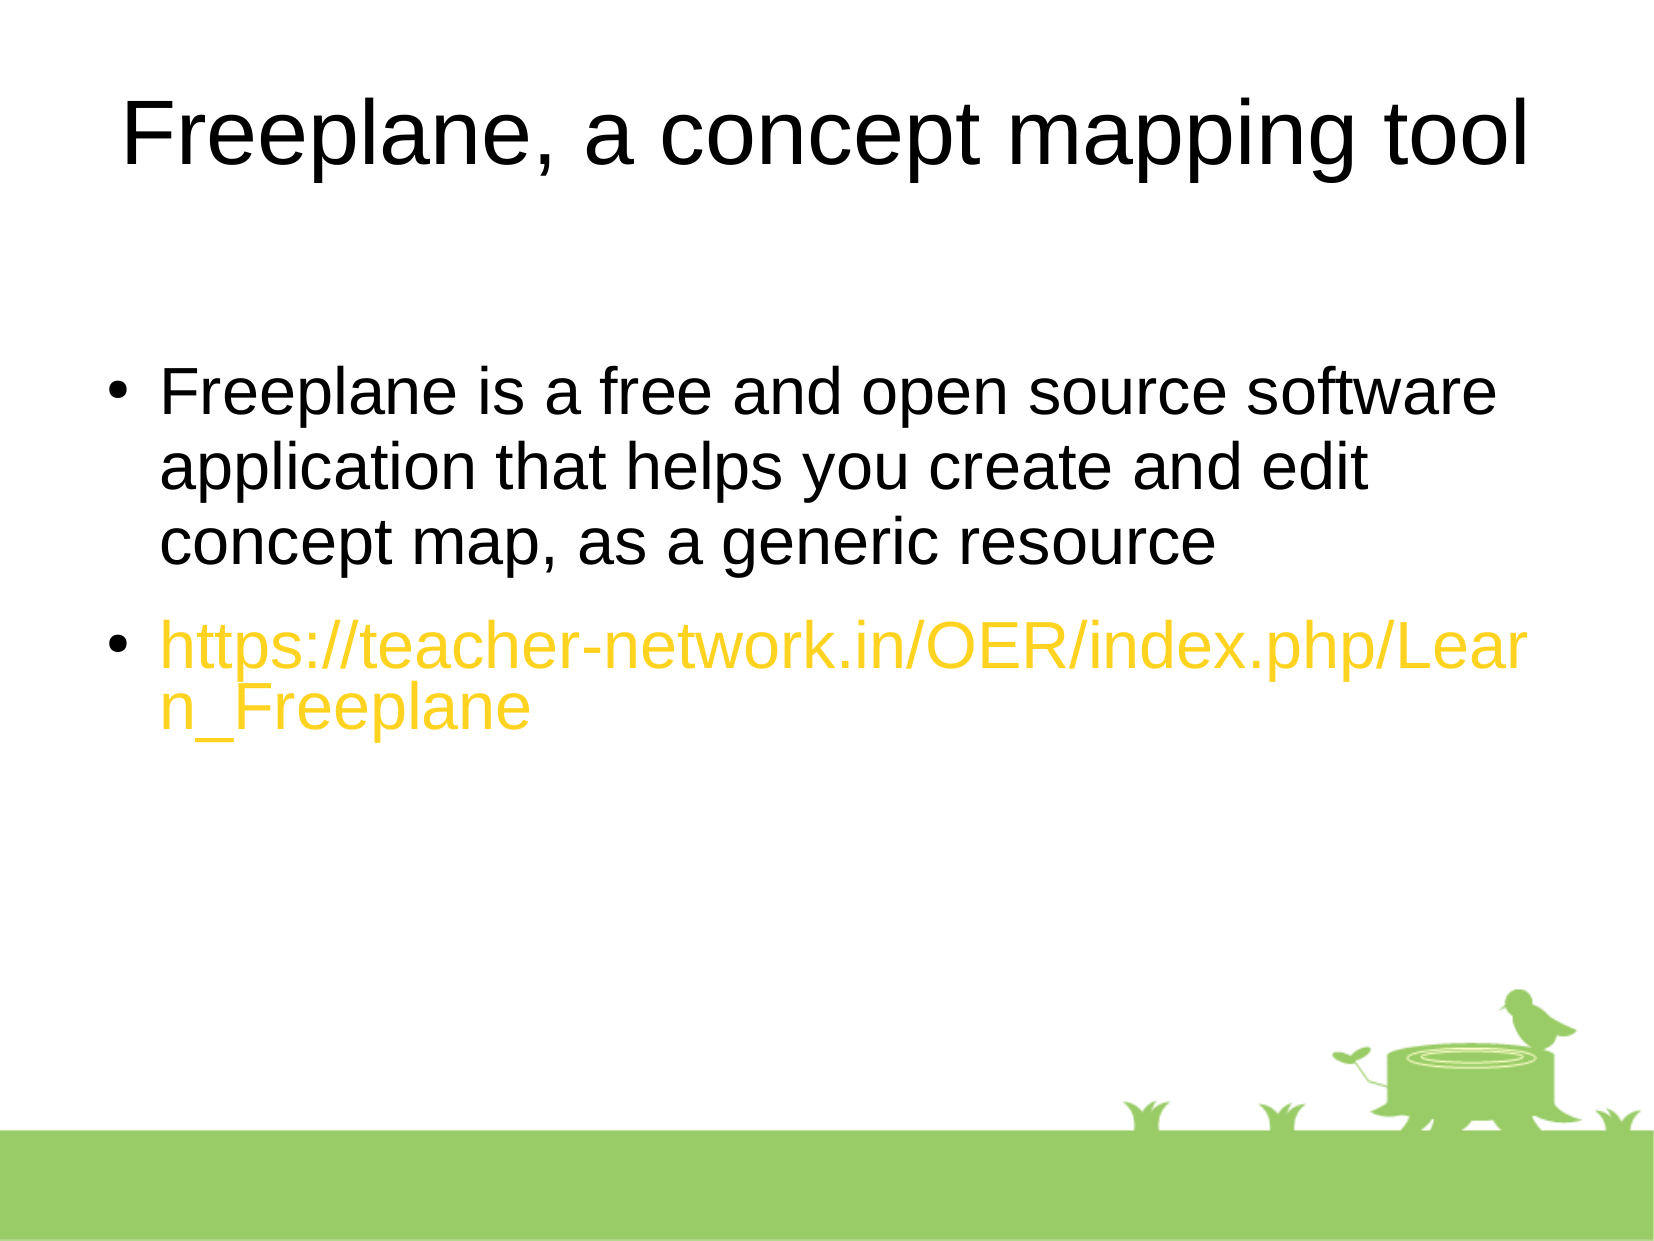

# Freeplane, a concept mapping tool
Freeplane is a free and open source software application that helps you create and edit concept map, as a generic resource
https://teacher-network.in/OER/index.php/Learn_Freeplane